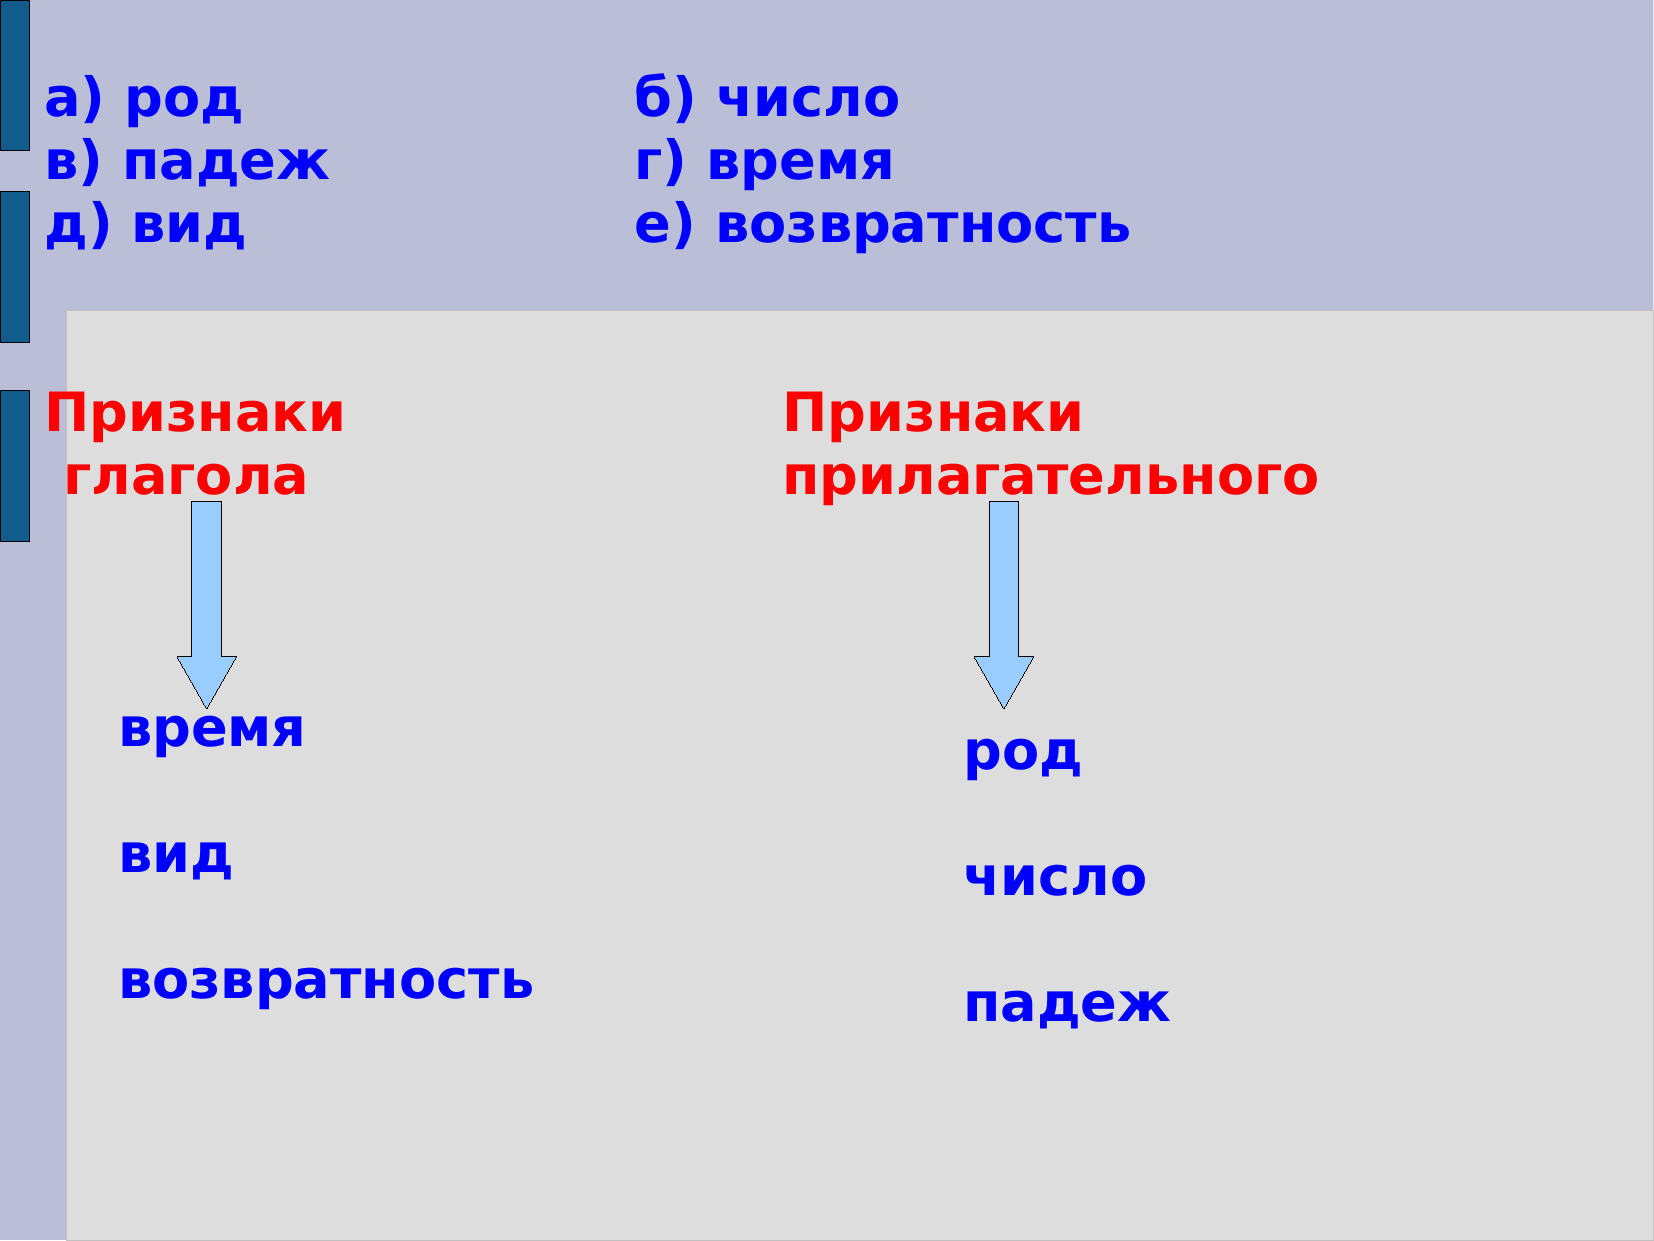

а) род						б) число
в) падеж					г) время
д) вид						е) возвратность
Признаки						Признаки
 глагола							прилагательного
	время
	вид
	возвратность
				род																			число
				падеж